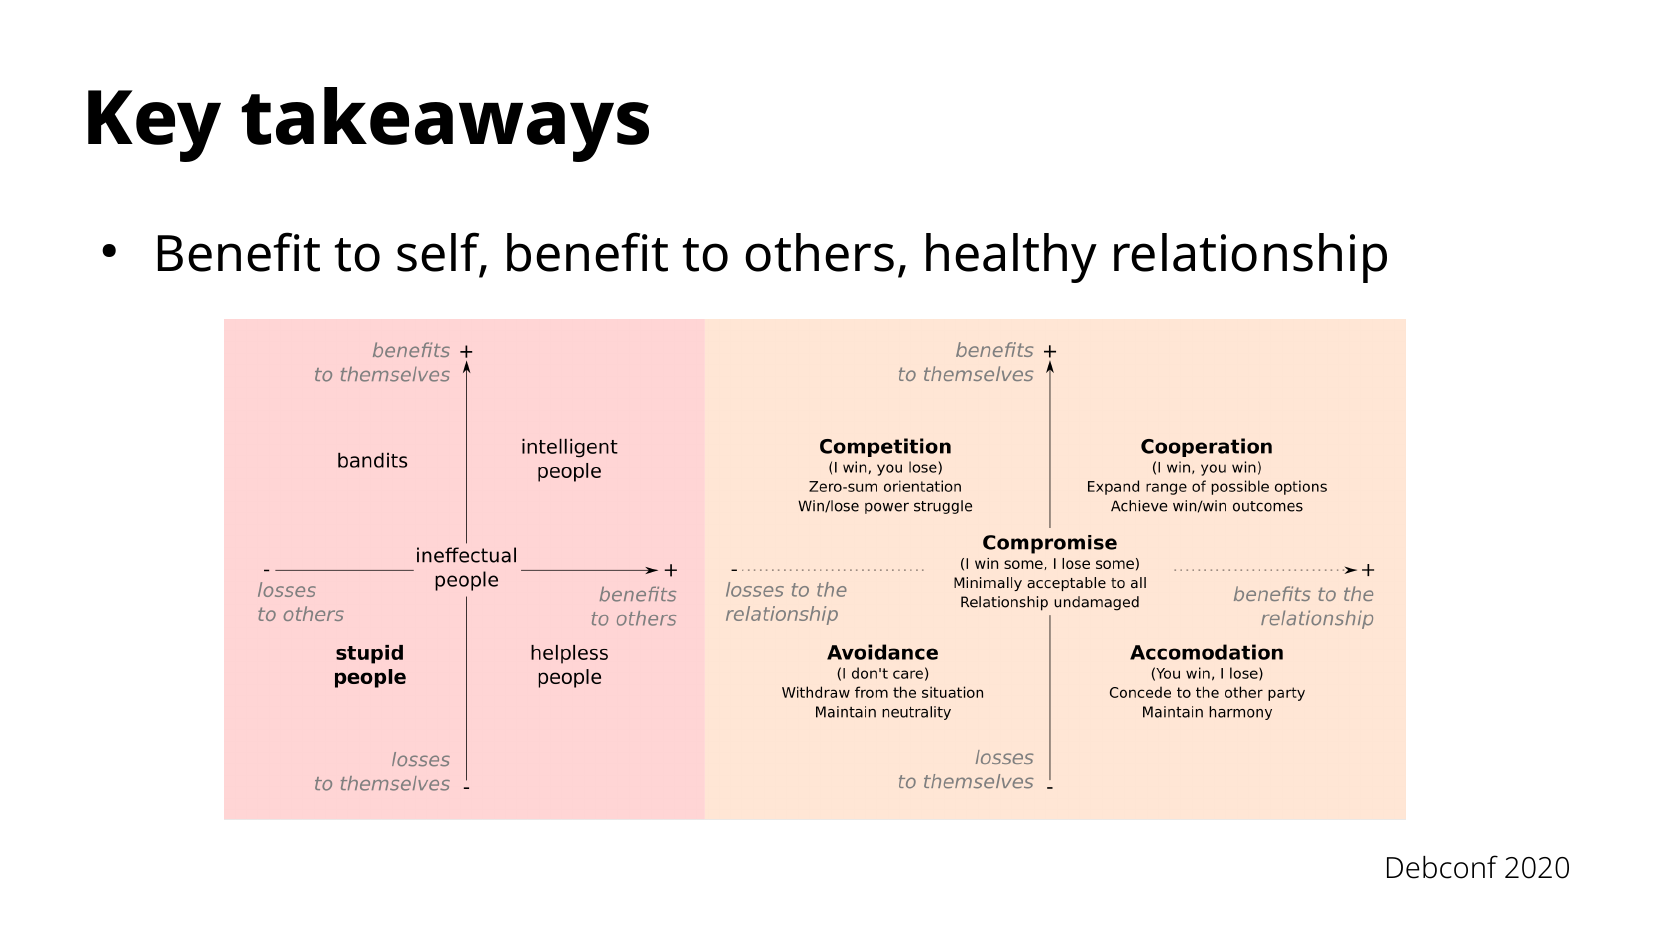

# Key takeaways
Benefit to self, benefit to others, healthy relationship
Debconf 2020